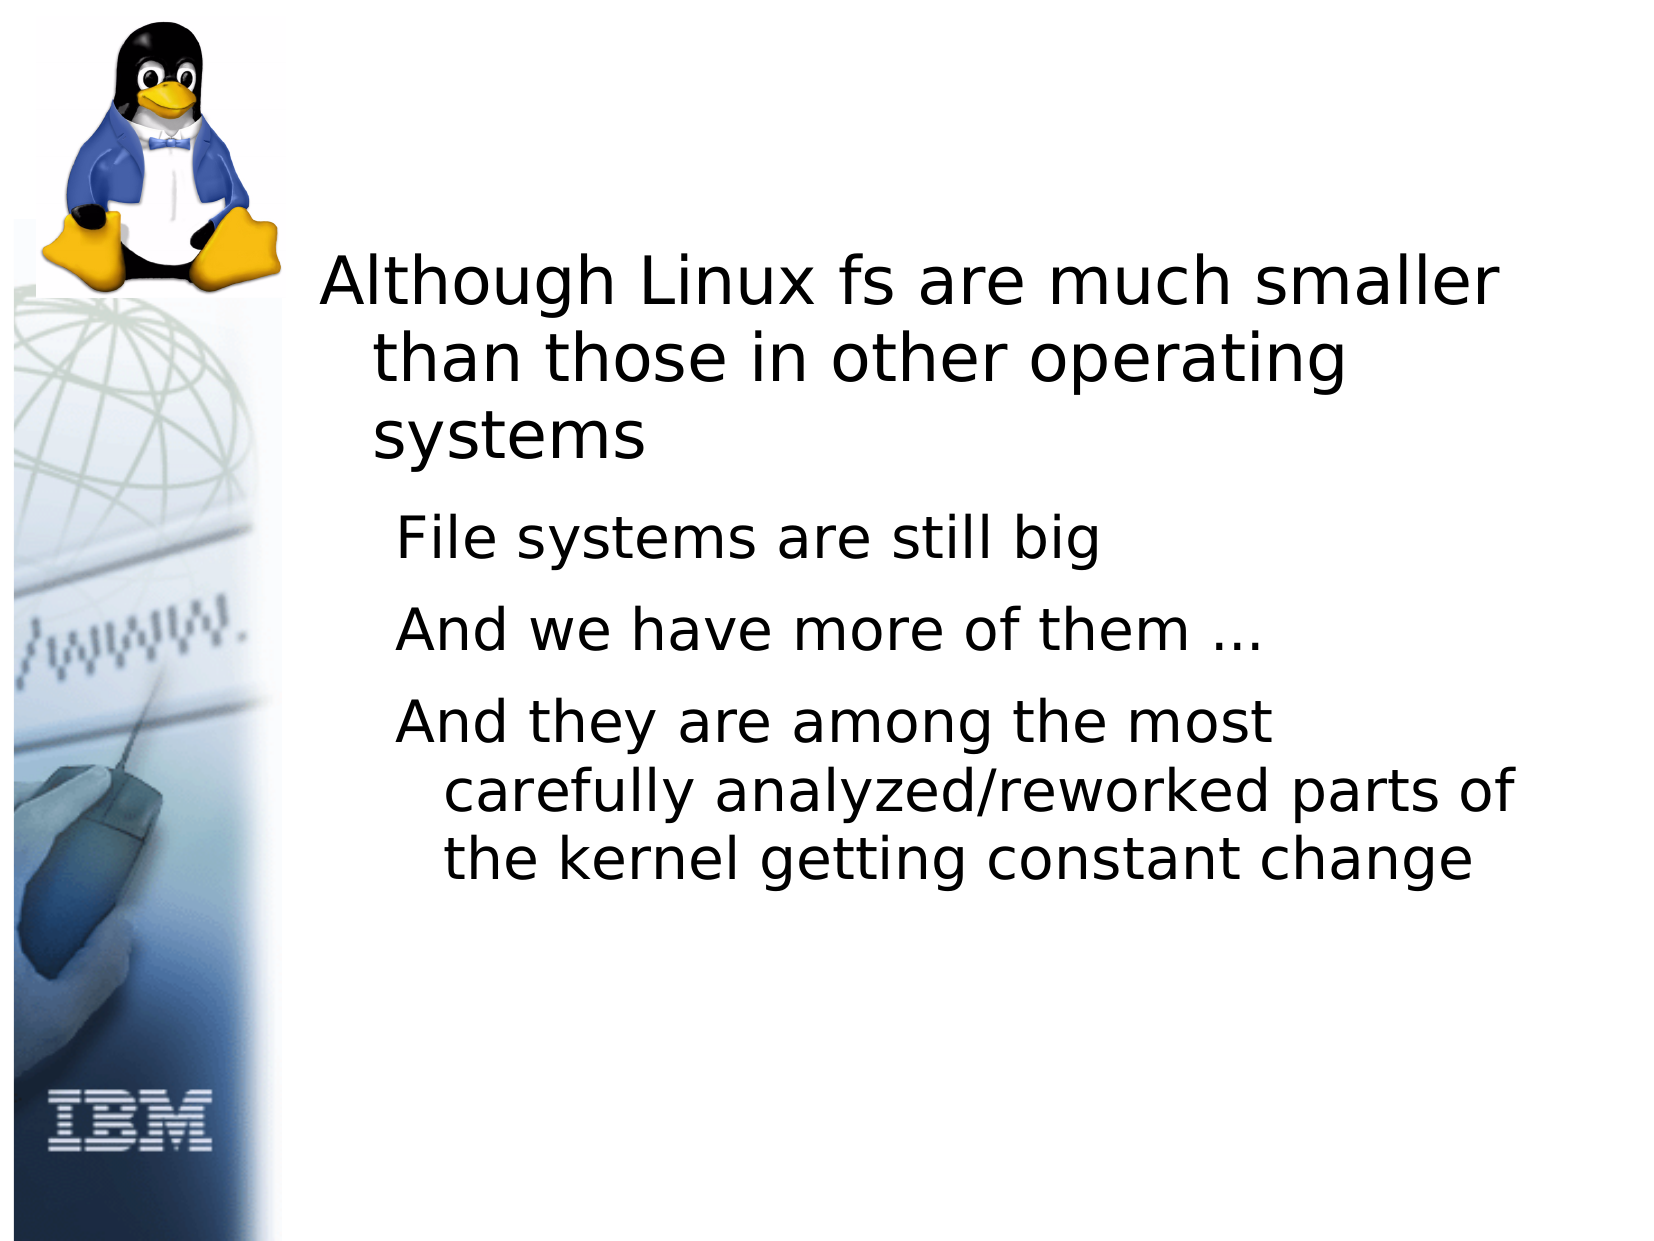

#
Although Linux fs are much smaller than those in other operating systems
File systems are still big
And we have more of them ...
And they are among the most carefully analyzed/reworked parts of the kernel getting constant change